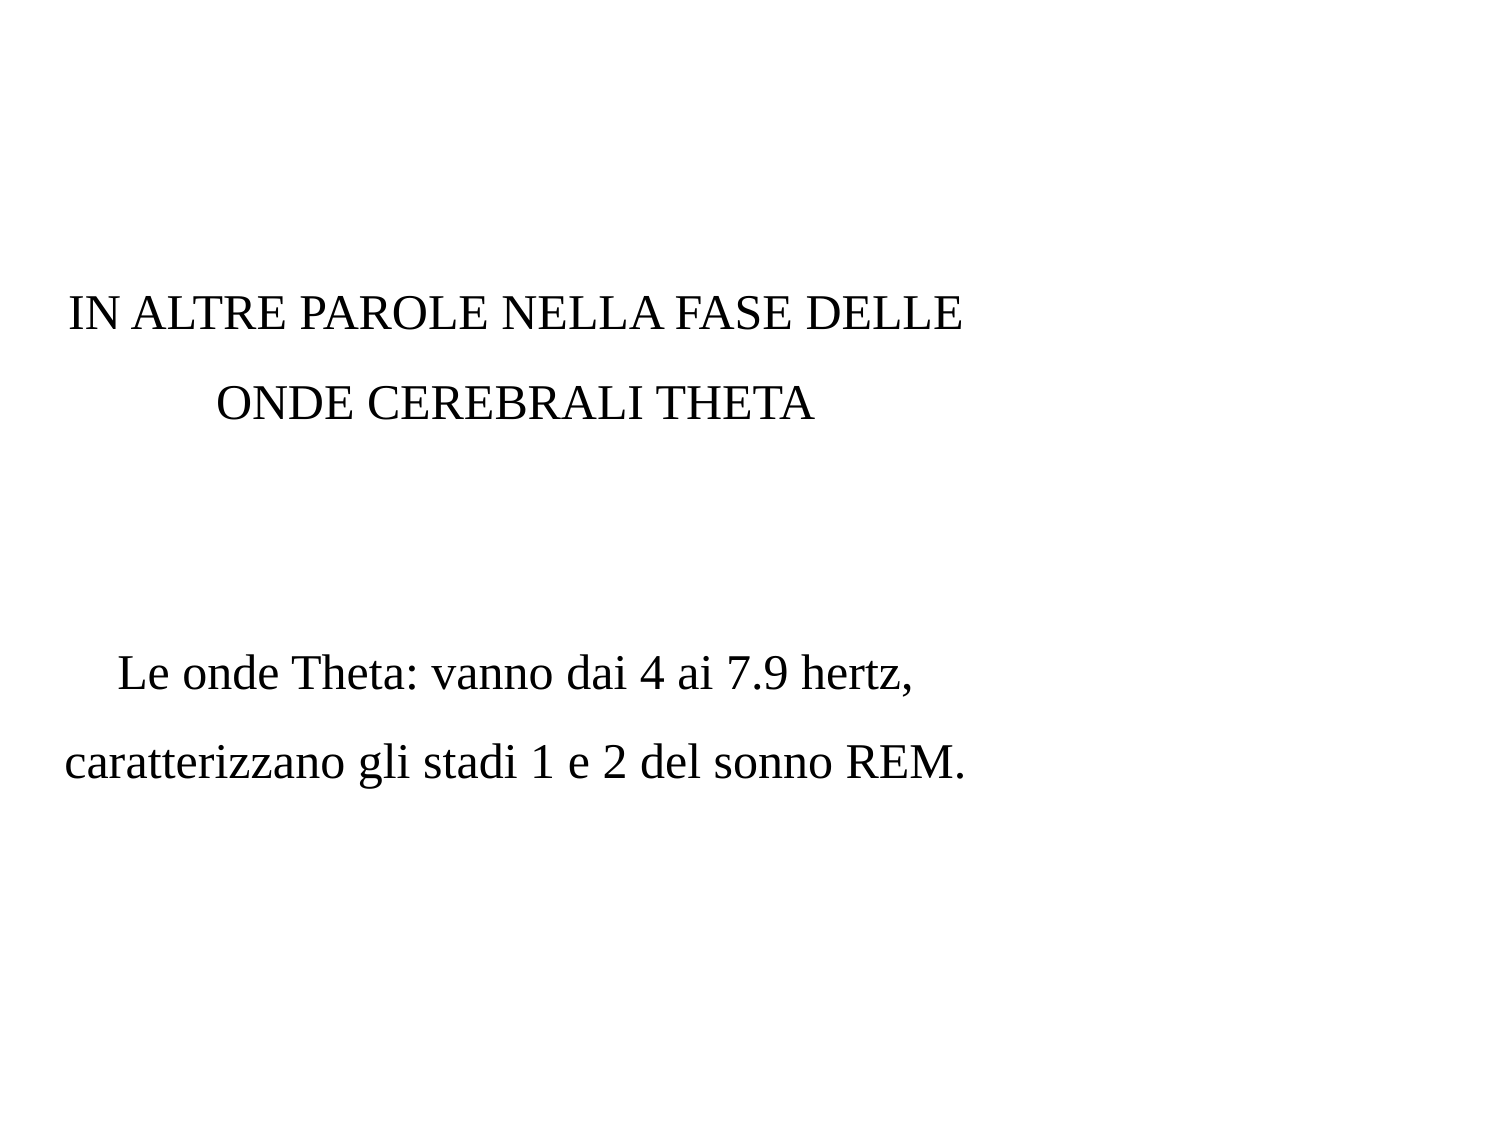

IN ALTRE PAROLE NELLA FASE DELLE
ONDE CEREBRALI THETA
Le onde Theta: vanno dai 4 ai 7.9 hertz,
caratterizzano gli stadi 1 e 2 del sonno REM.